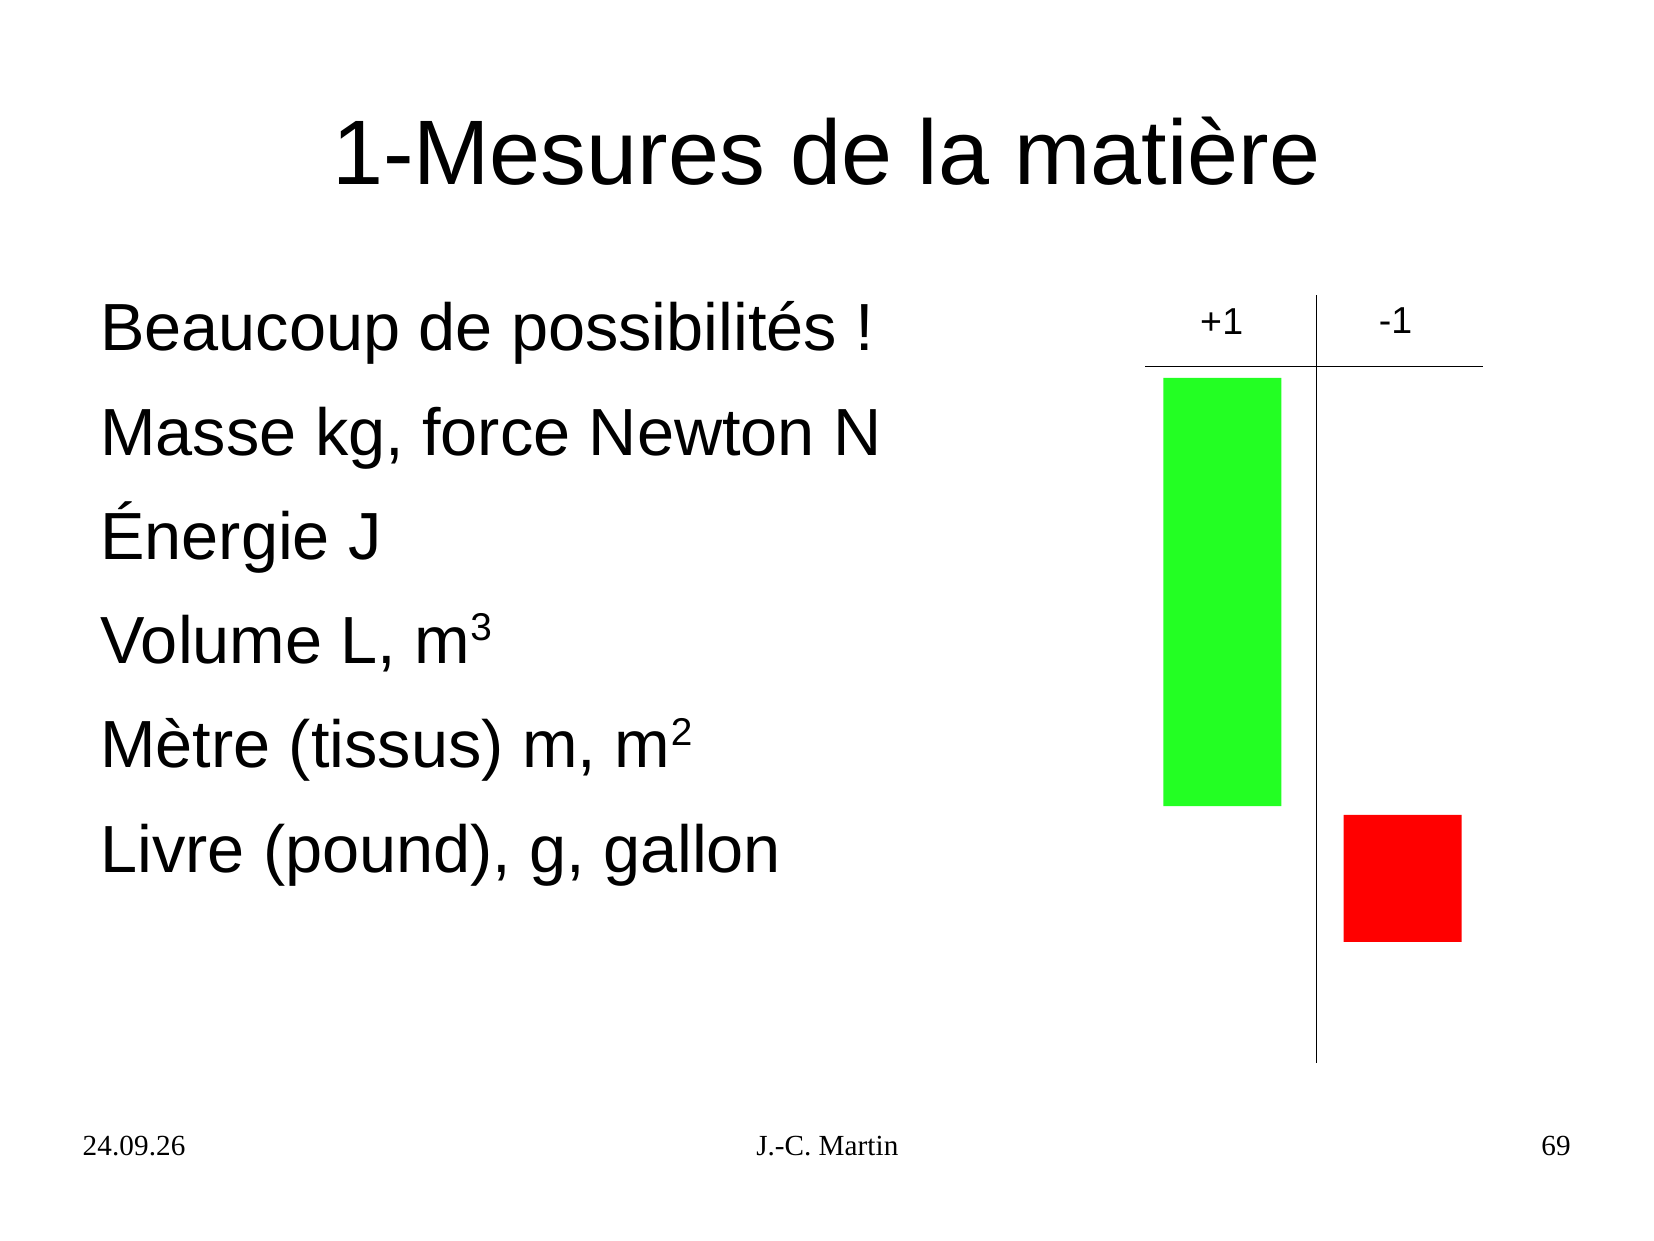

# 1-Mesures de la matière
Beaucoup de possibilités !
Masse kg, force Newton N
Énergie J
Volume L, m3
Mètre (tissus) m, m2
Livre (pound), g, gallon
-1
+1
J.-C. Martin
69